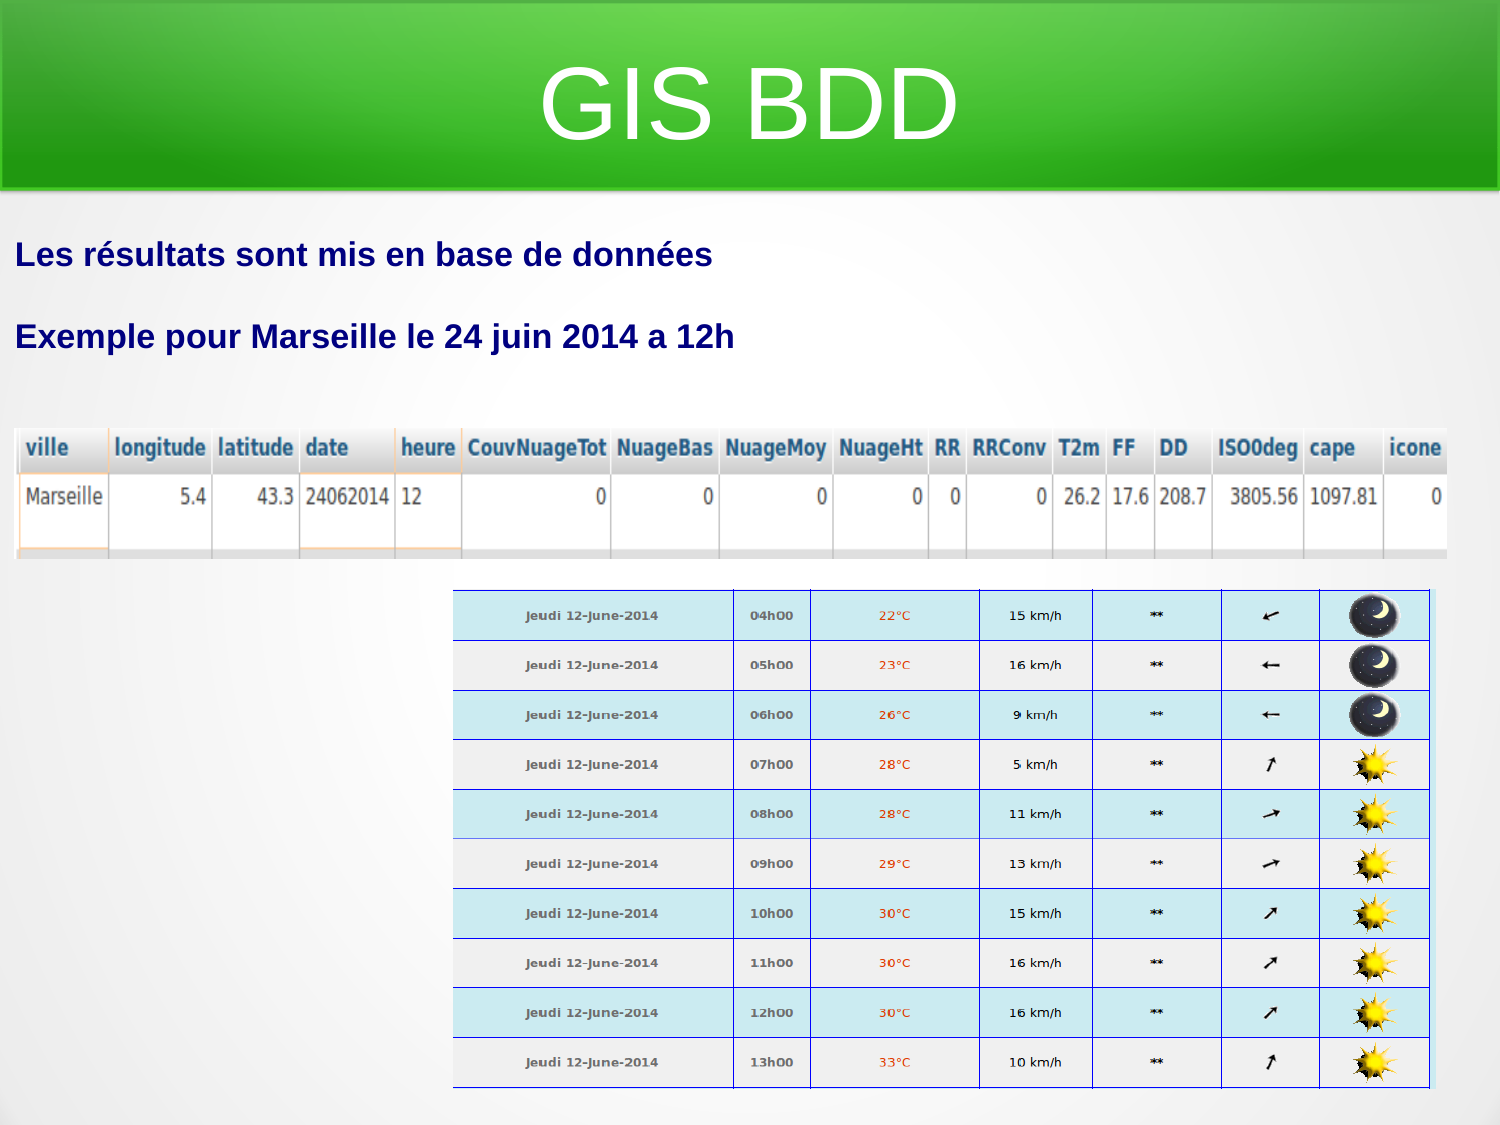

# GIS BDD
Les résultats sont mis en base de données
Exemple pour Marseille le 24 juin 2014 a 12h